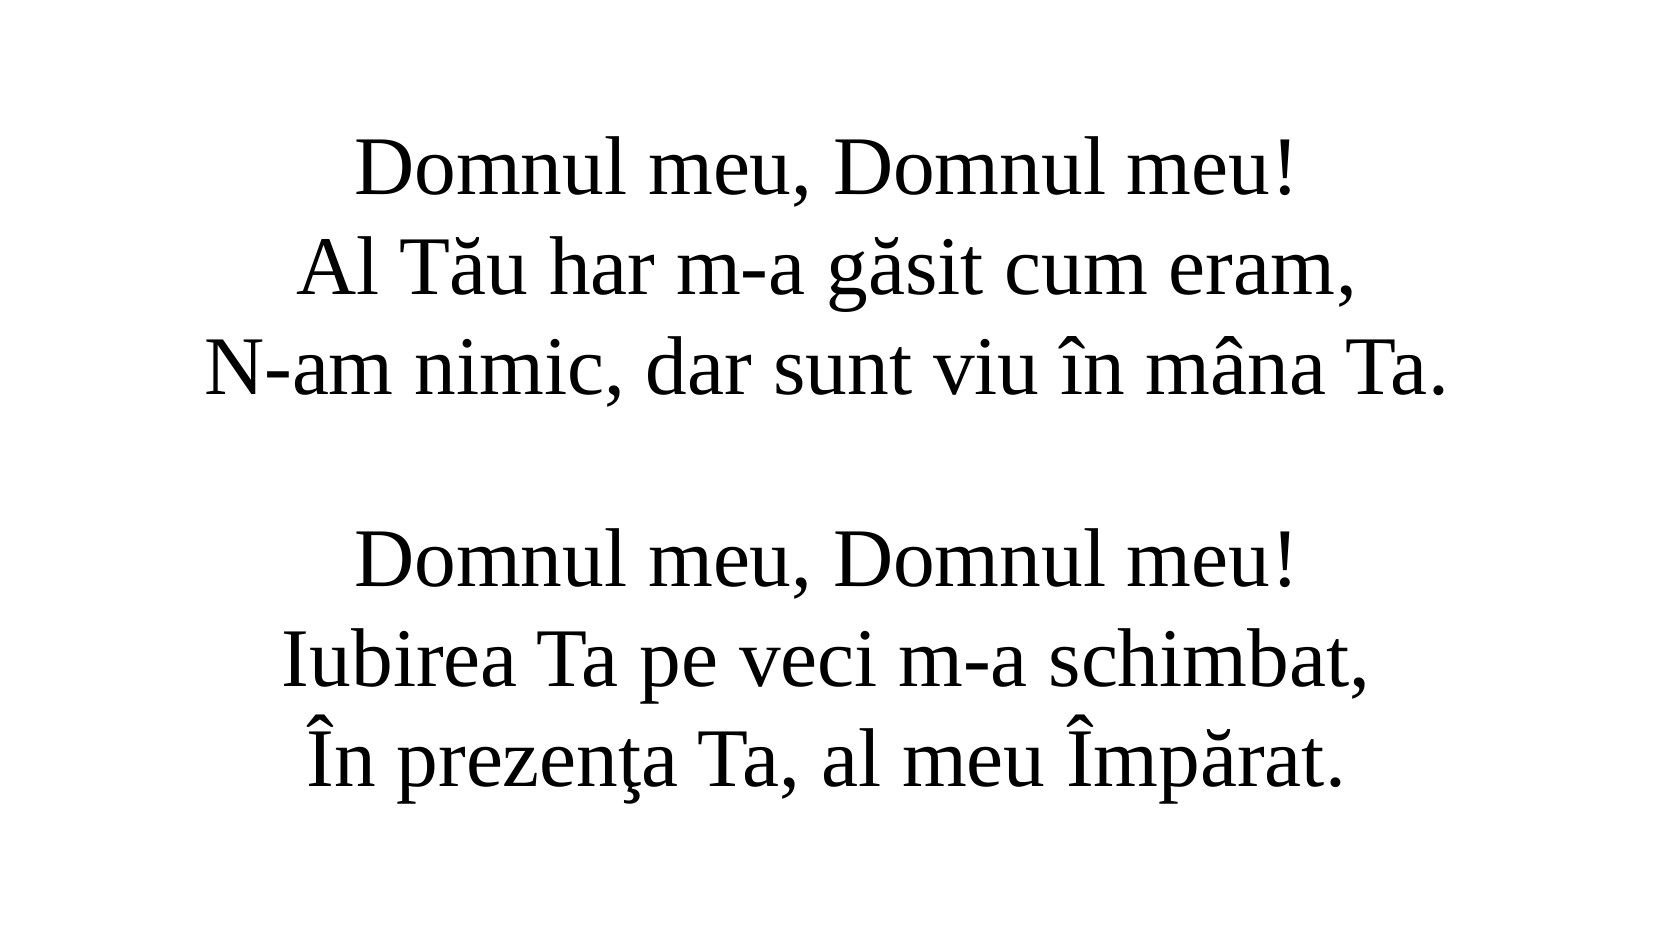

# Domnul meu, Domnul meu! Al Tău har m-a găsit cum eram, N-am nimic, dar sunt viu în mâna Ta.
Domnul meu, Domnul meu!
Iubirea Ta pe veci m-a schimbat,
În prezenţa Ta, al meu Împărat.